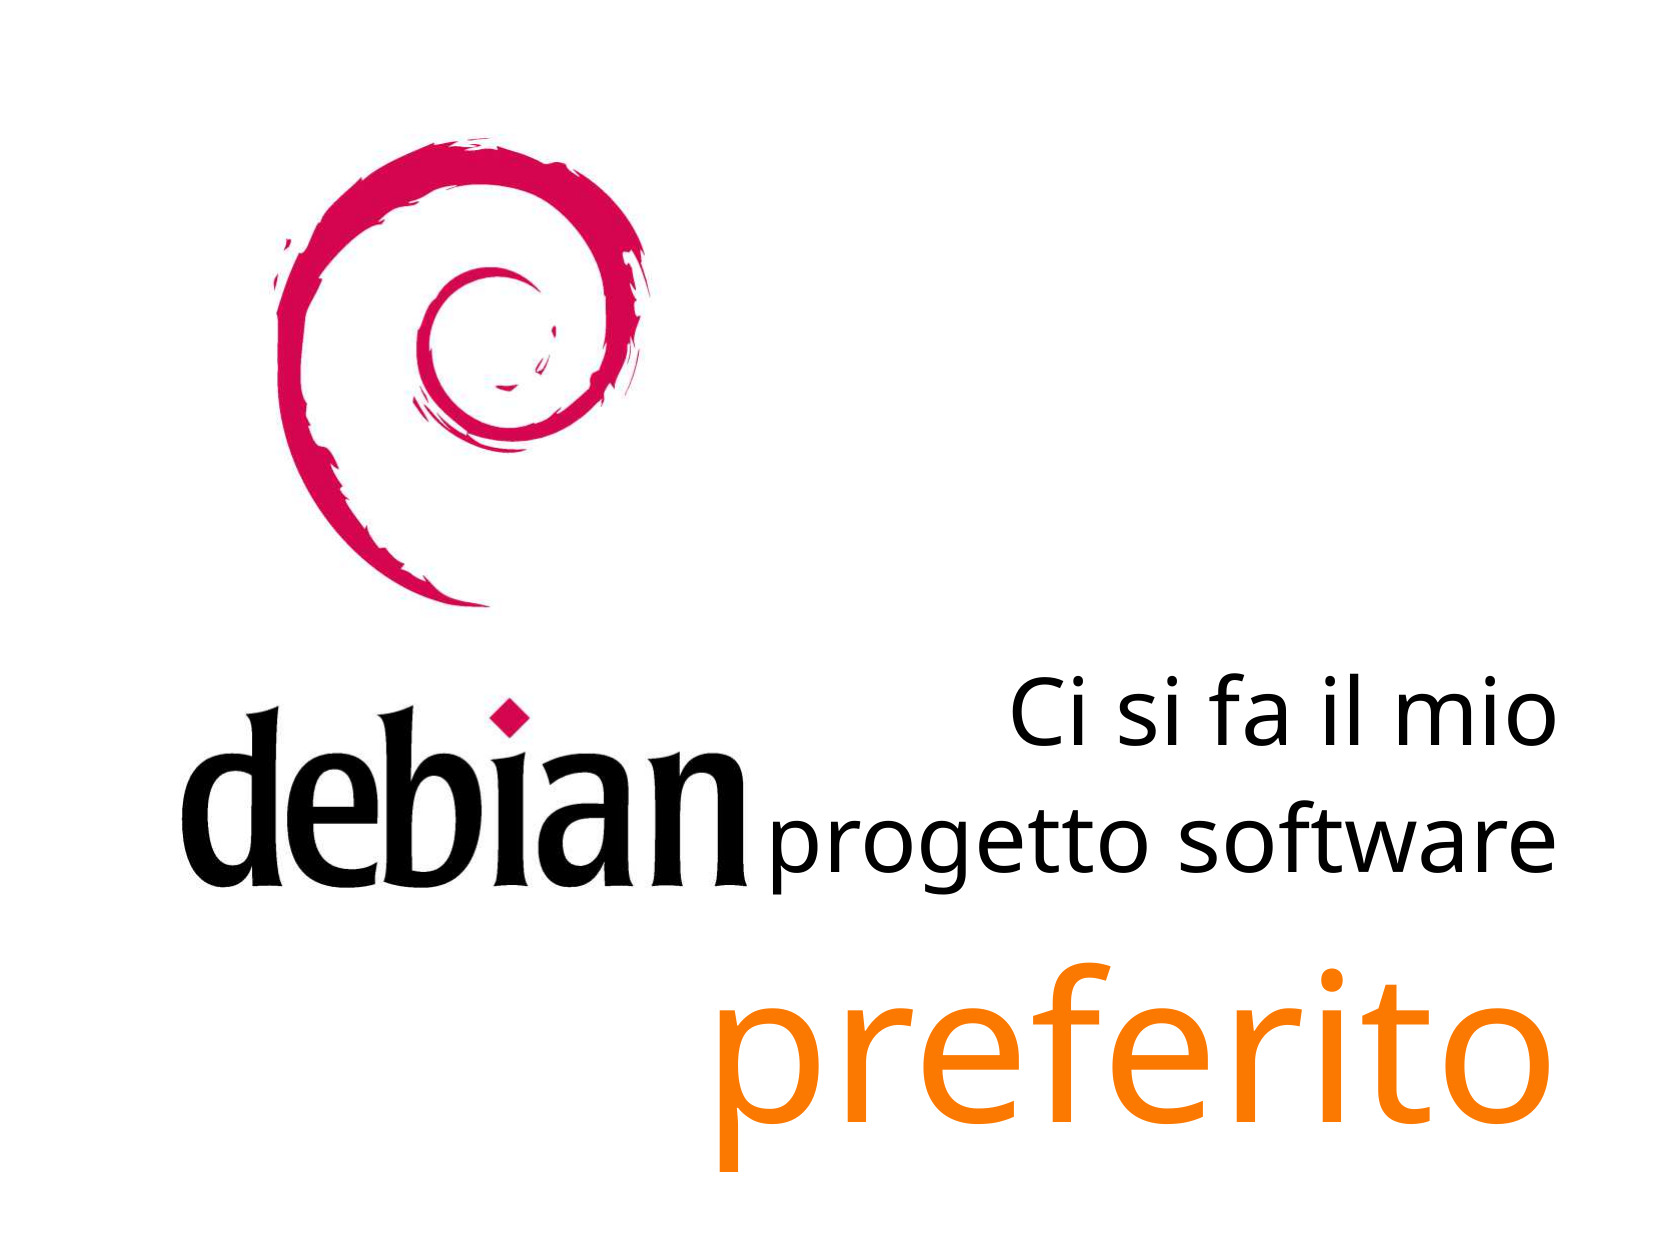

Ci si fa il mio
progetto software
preferito